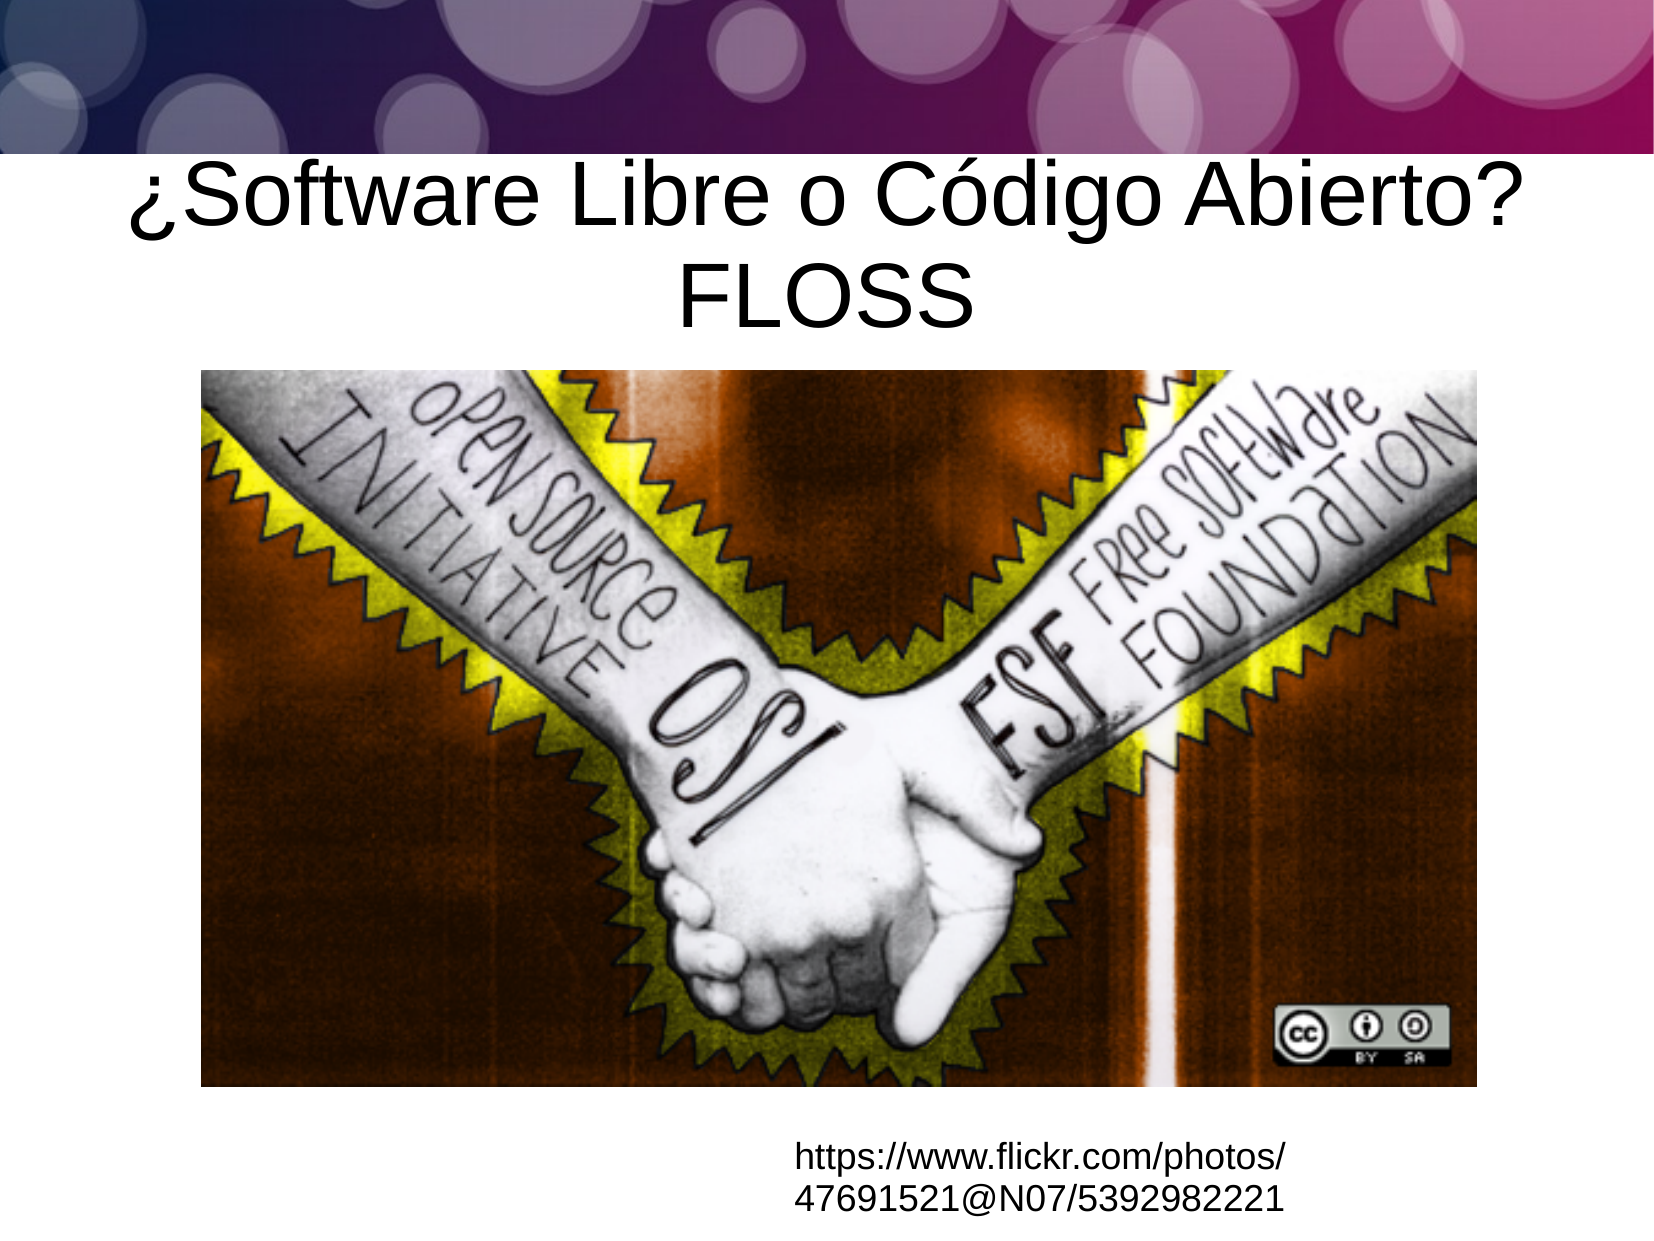

# ¿Software Libre o Código Abierto? FLOSS
https://www.flickr.com/photos/47691521@N07/5392982221